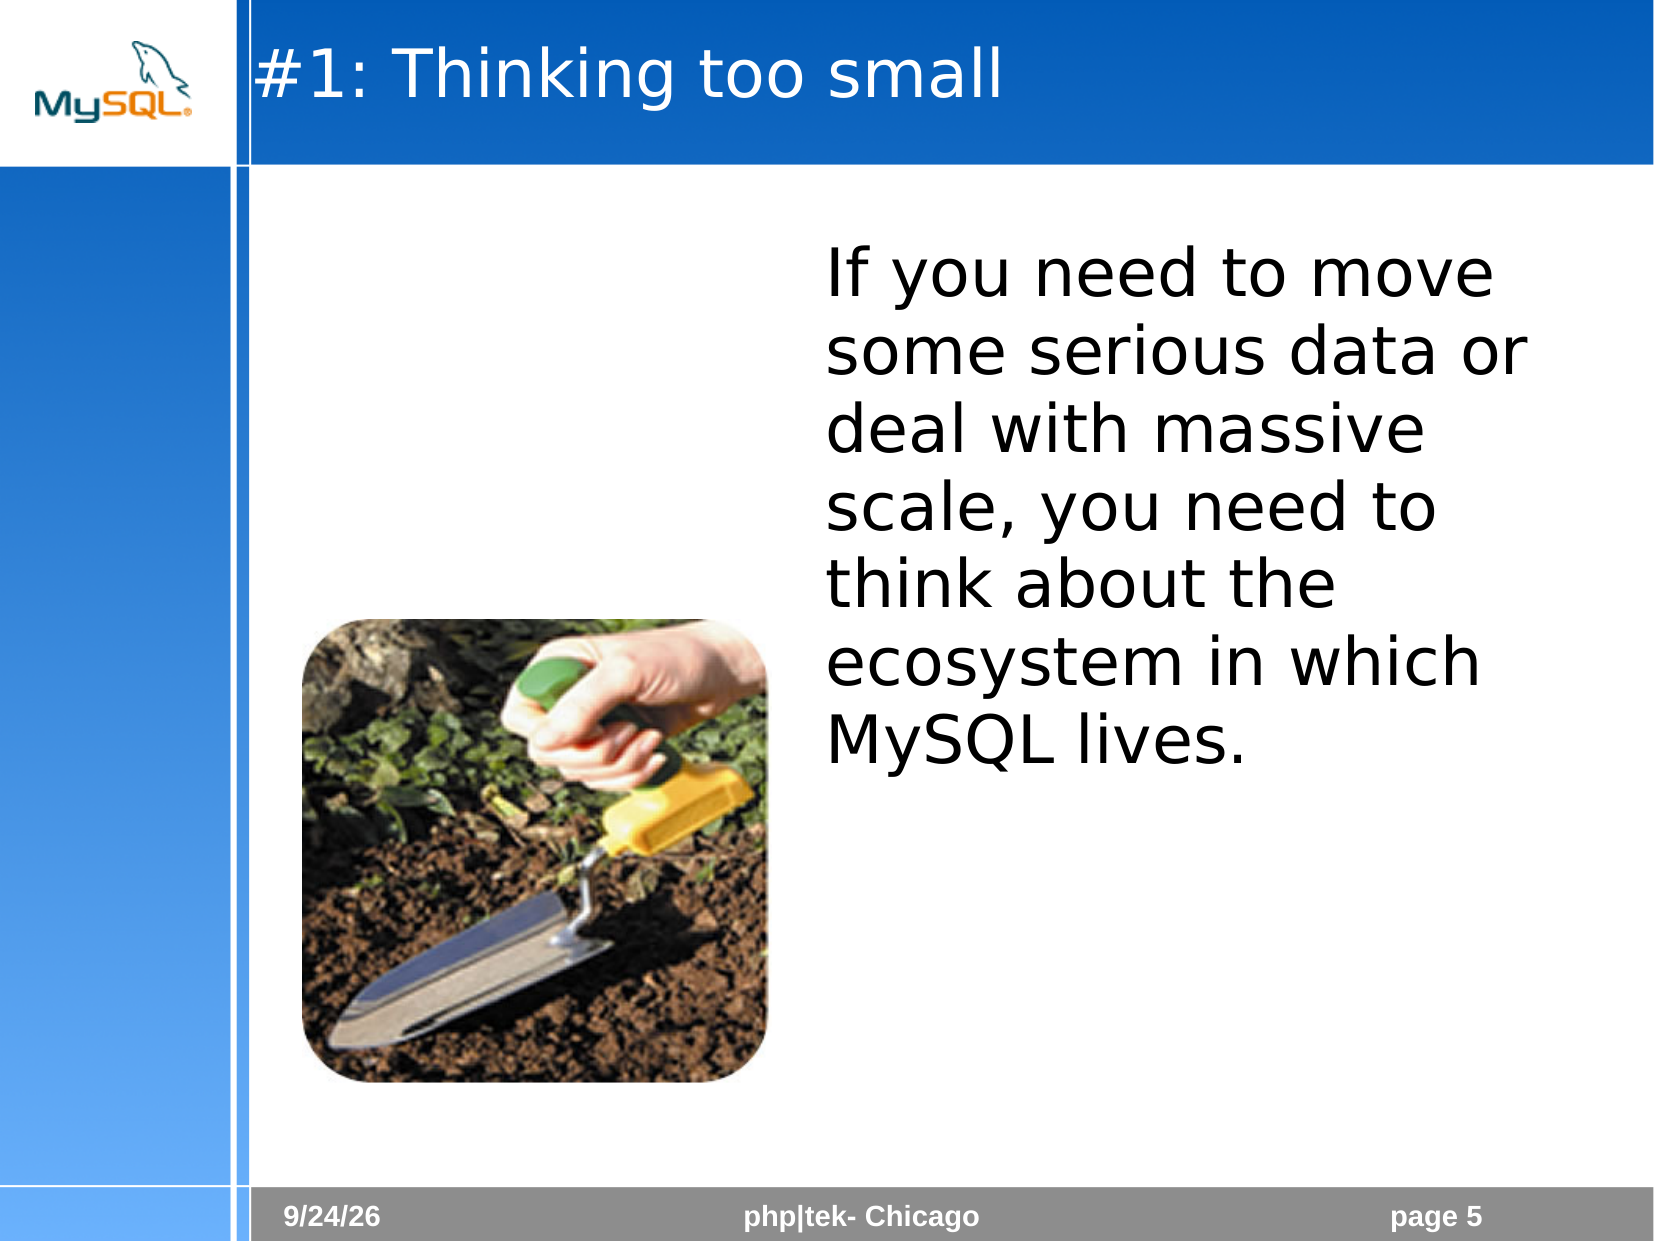

# #1: Thinking too small
If you need to move some serious data or deal with massive scale, you need to think about the ecosystem in which MySQL lives.